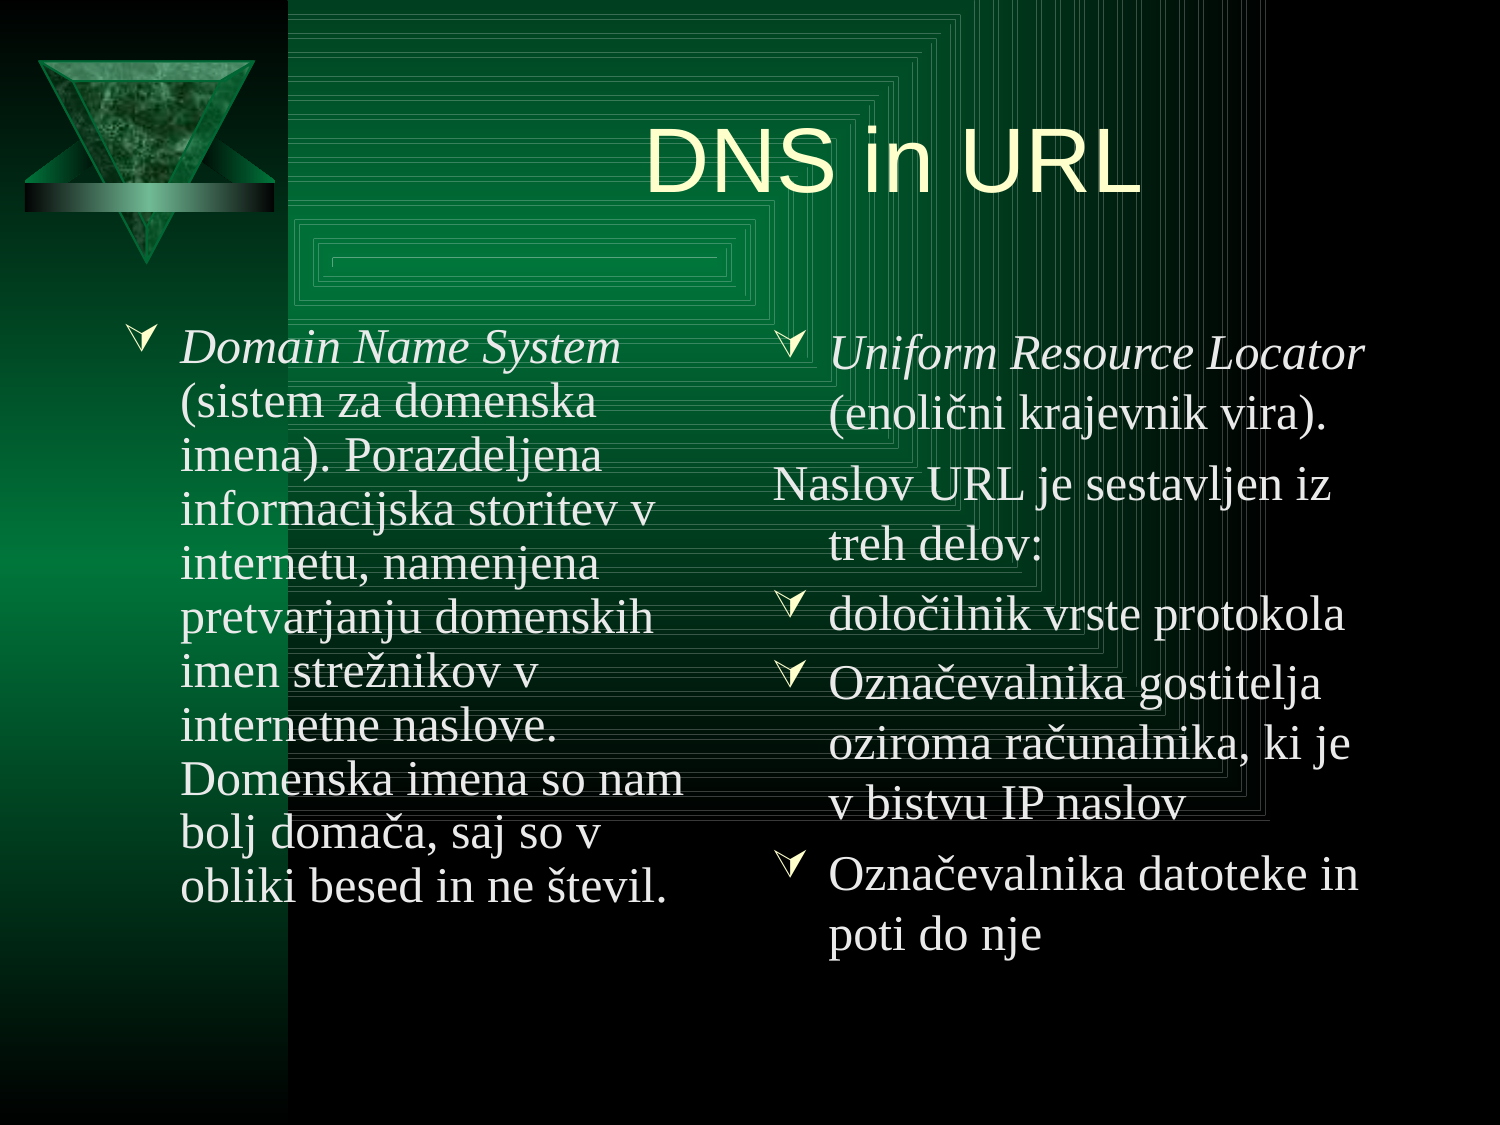

# DNS in URL
Domain Name System (sistem za domenska imena). Porazdeljena informacijska storitev v internetu, namenjena pretvarjanju domenskih imen strežnikov v internetne naslove. Domenska imena so nam bolj domača, saj so v obliki besed in ne števil.
Uniform Resource Locator (enolični krajevnik vira).
Naslov URL je sestavljen iz treh delov:
določilnik vrste protokola
Označevalnika gostitelja oziroma računalnika, ki je v bistvu IP naslov
Označevalnika datoteke in poti do nje